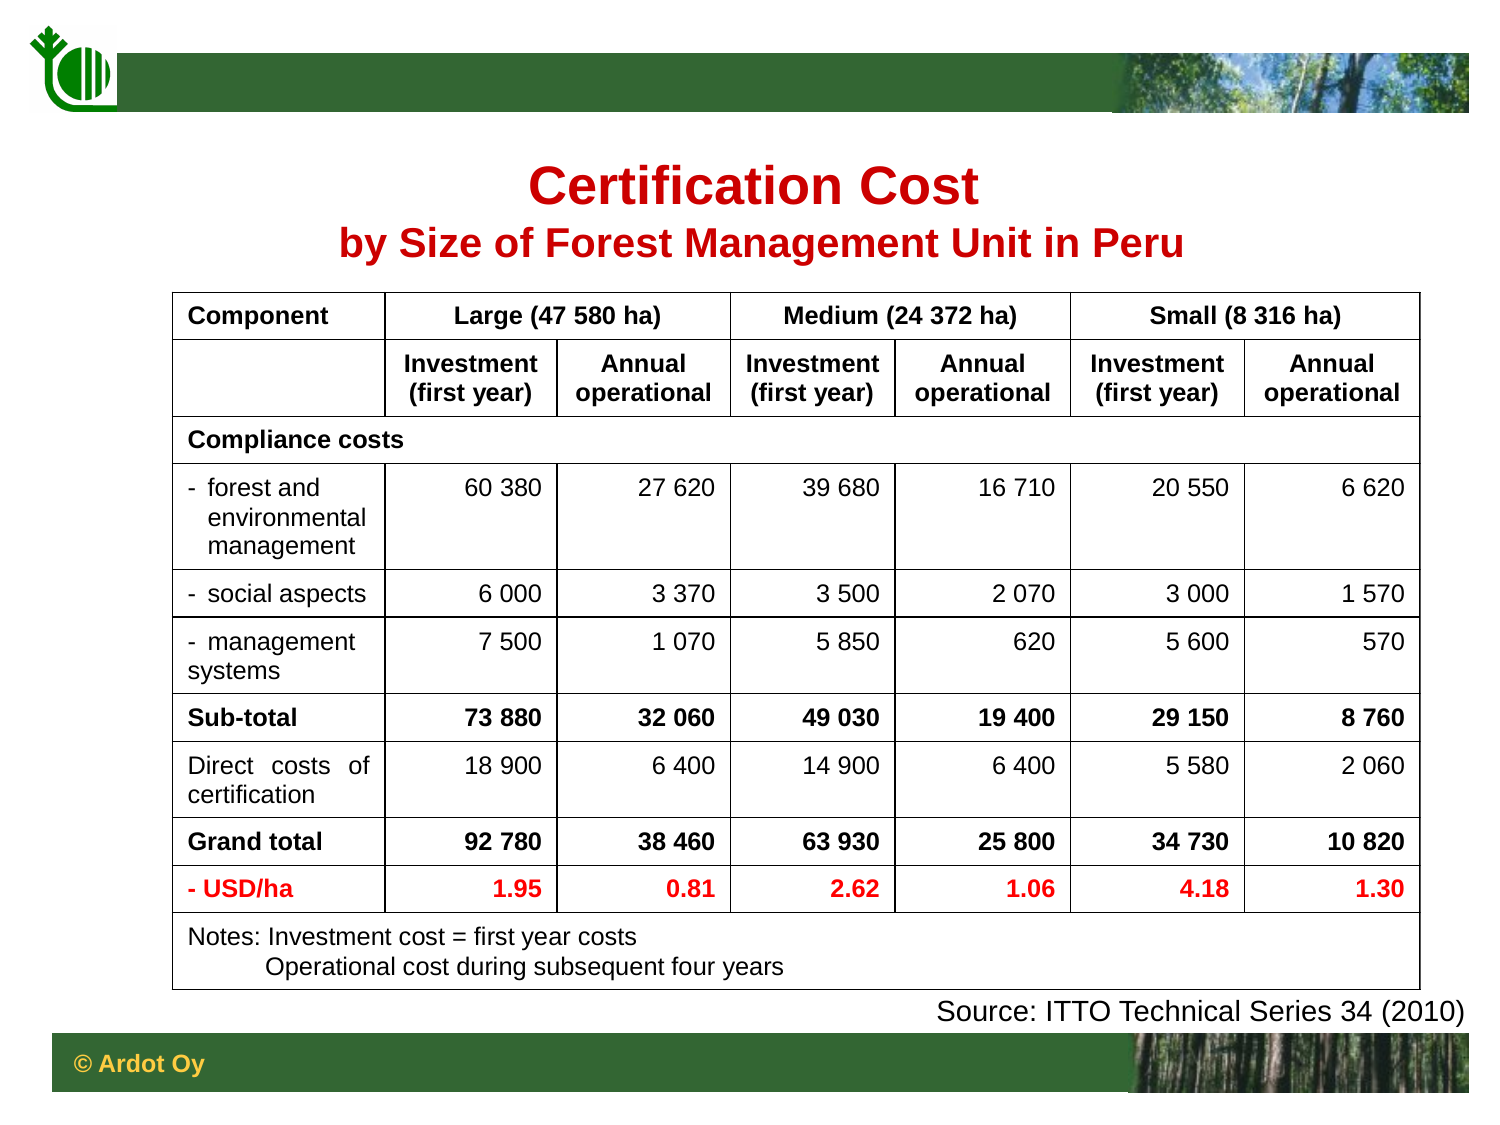

# Certification Cost by Size of Forest Management Unit in Peru
Source: ITTO Technical Series 34 (2010)